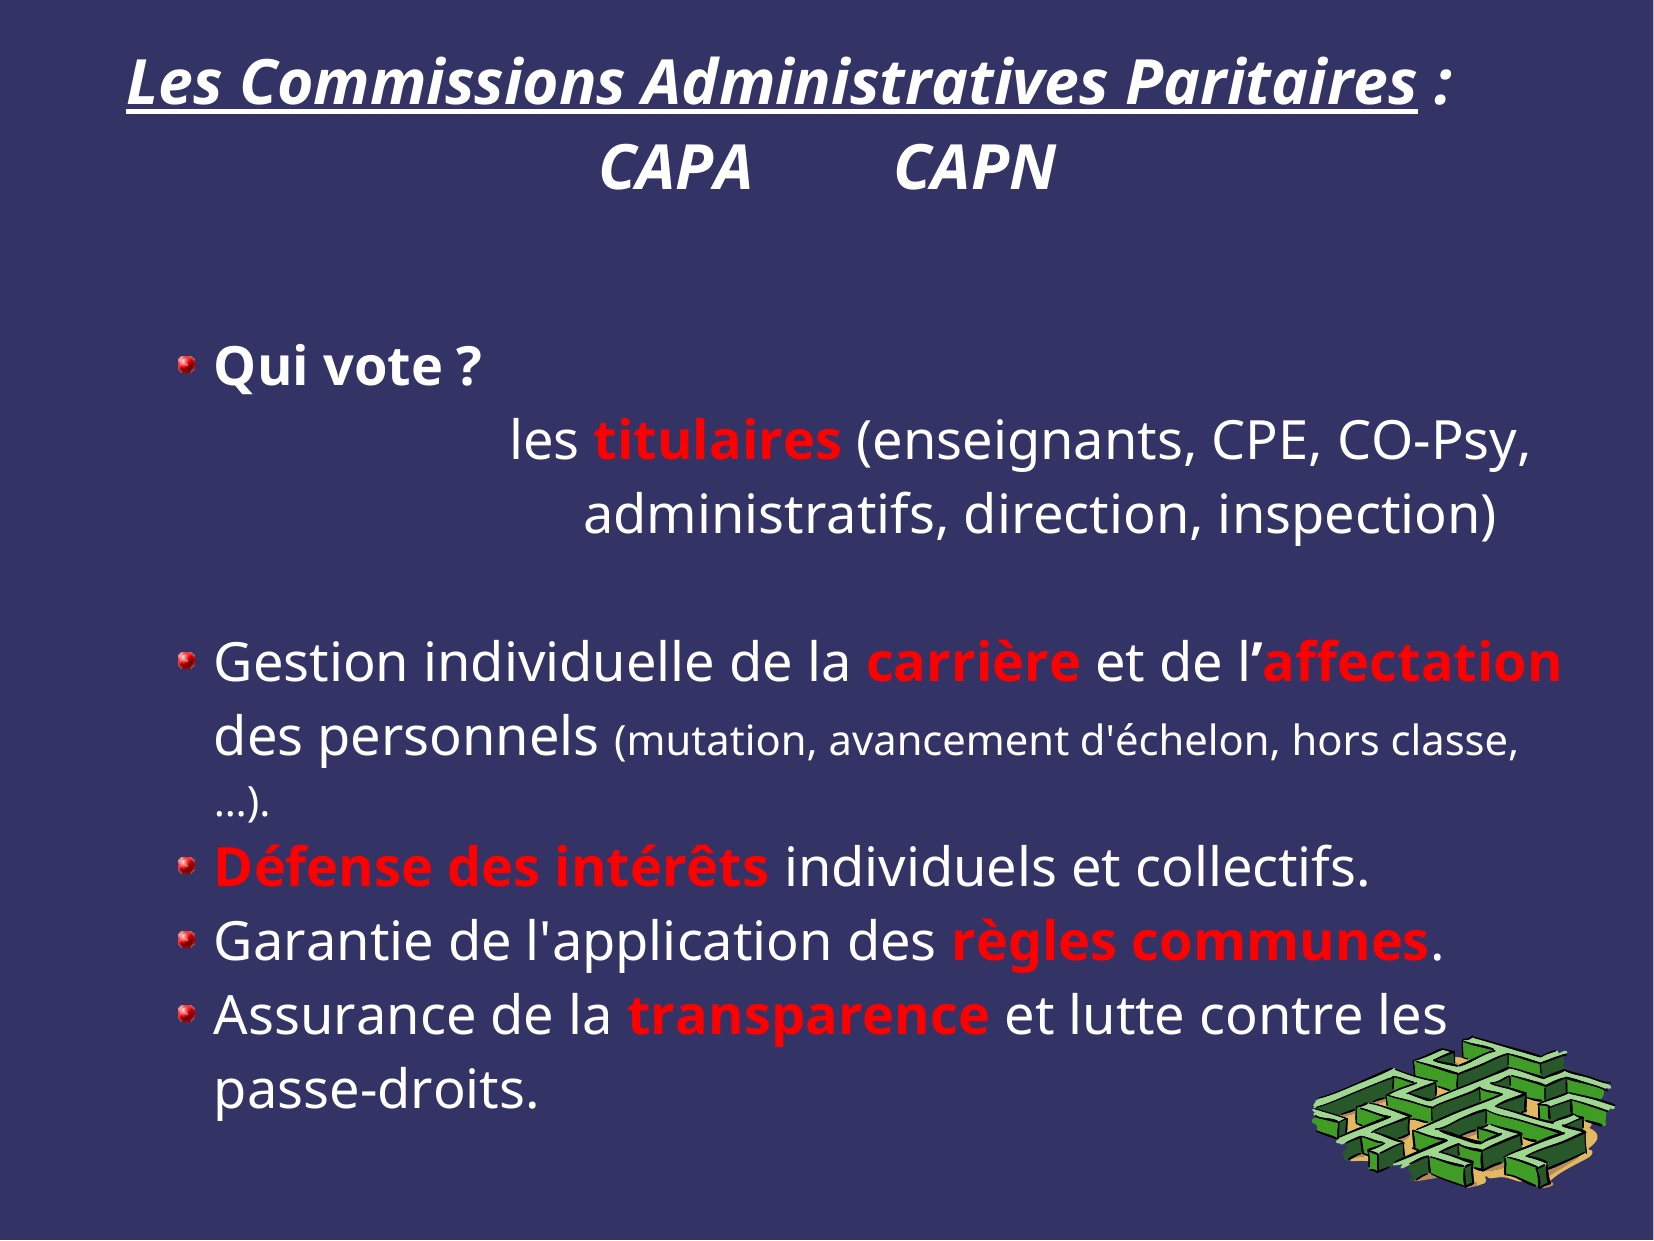

# Les Commissions Administratives Paritaires : 	CAPA		CAPN
Qui vote ?
				les titulaires (enseignants, CPE, CO-Psy, 					administratifs, direction, inspection)
Gestion individuelle de la carrière et de l’affectation des personnels (mutation, avancement d'échelon, hors classe, …).
Défense des intérêts individuels et collectifs.
Garantie de l'application des règles communes.
Assurance de la transparence et lutte contre les passe-droits.